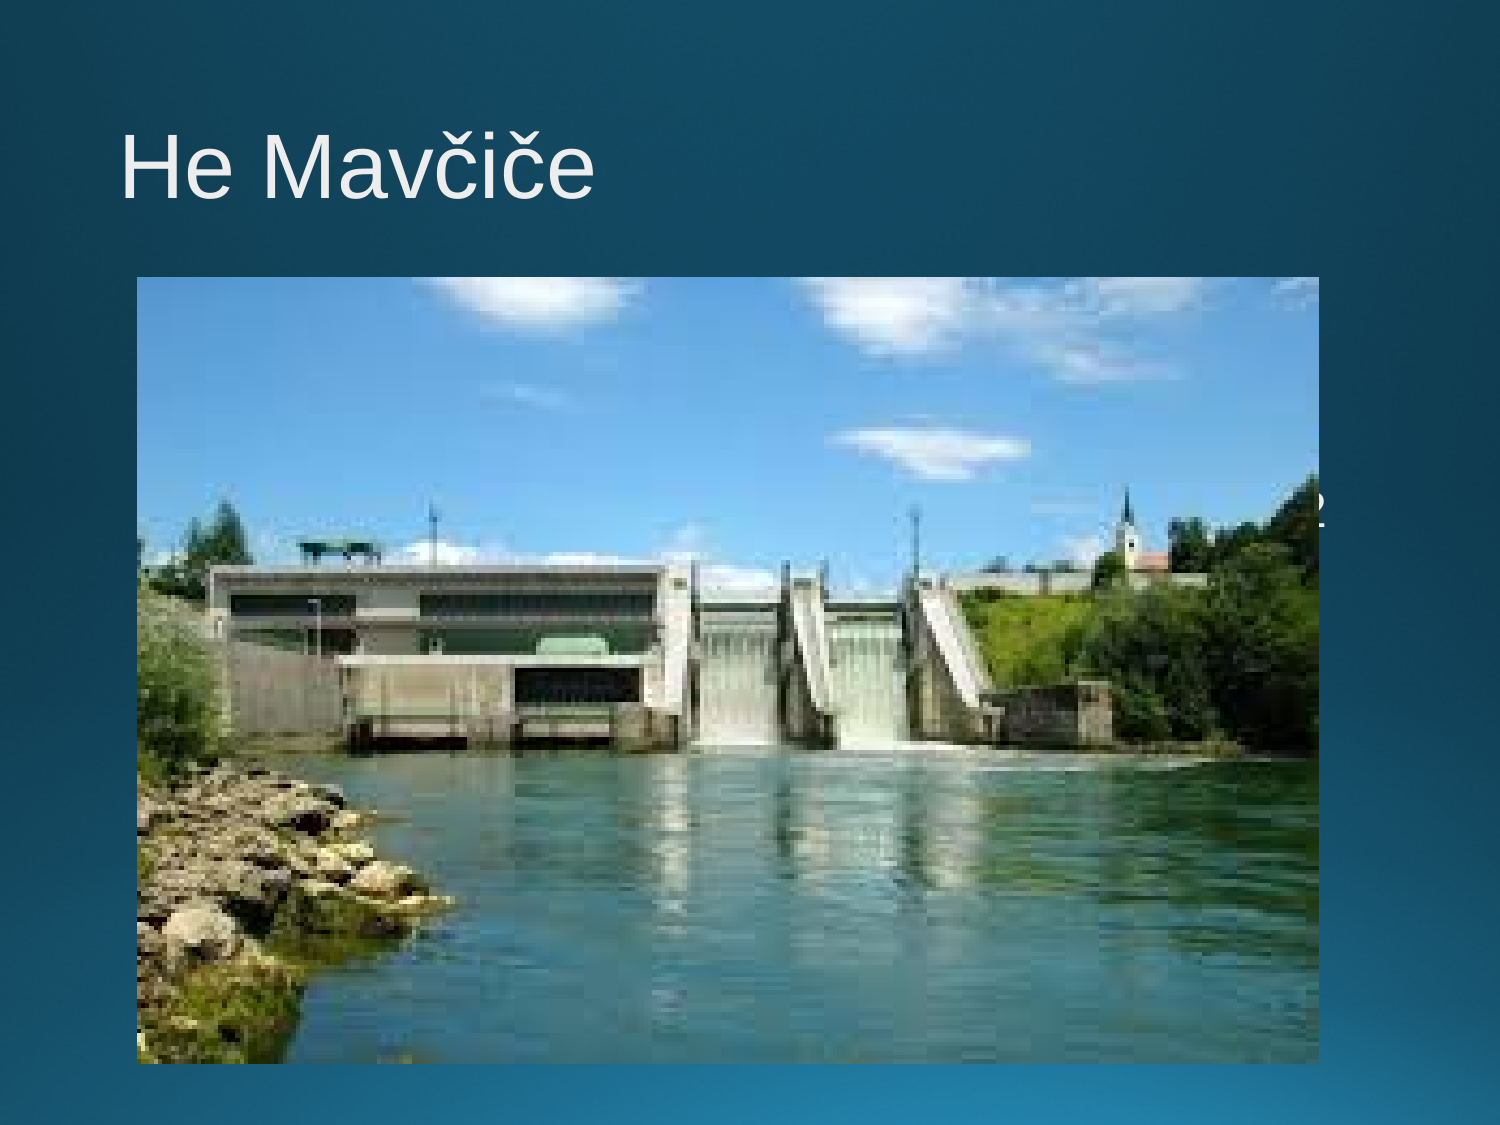

# He Mavčiče
Začela je obratovat leta 1987 v letu 2006/7 se je pa na njeno južno fasado in streho montirala fotovoltaična (sončna) elektrarna moči 72kW .
Hidroelektrarna deluje z močjo 38MW in uporablja 2 kaplanovi turbini.